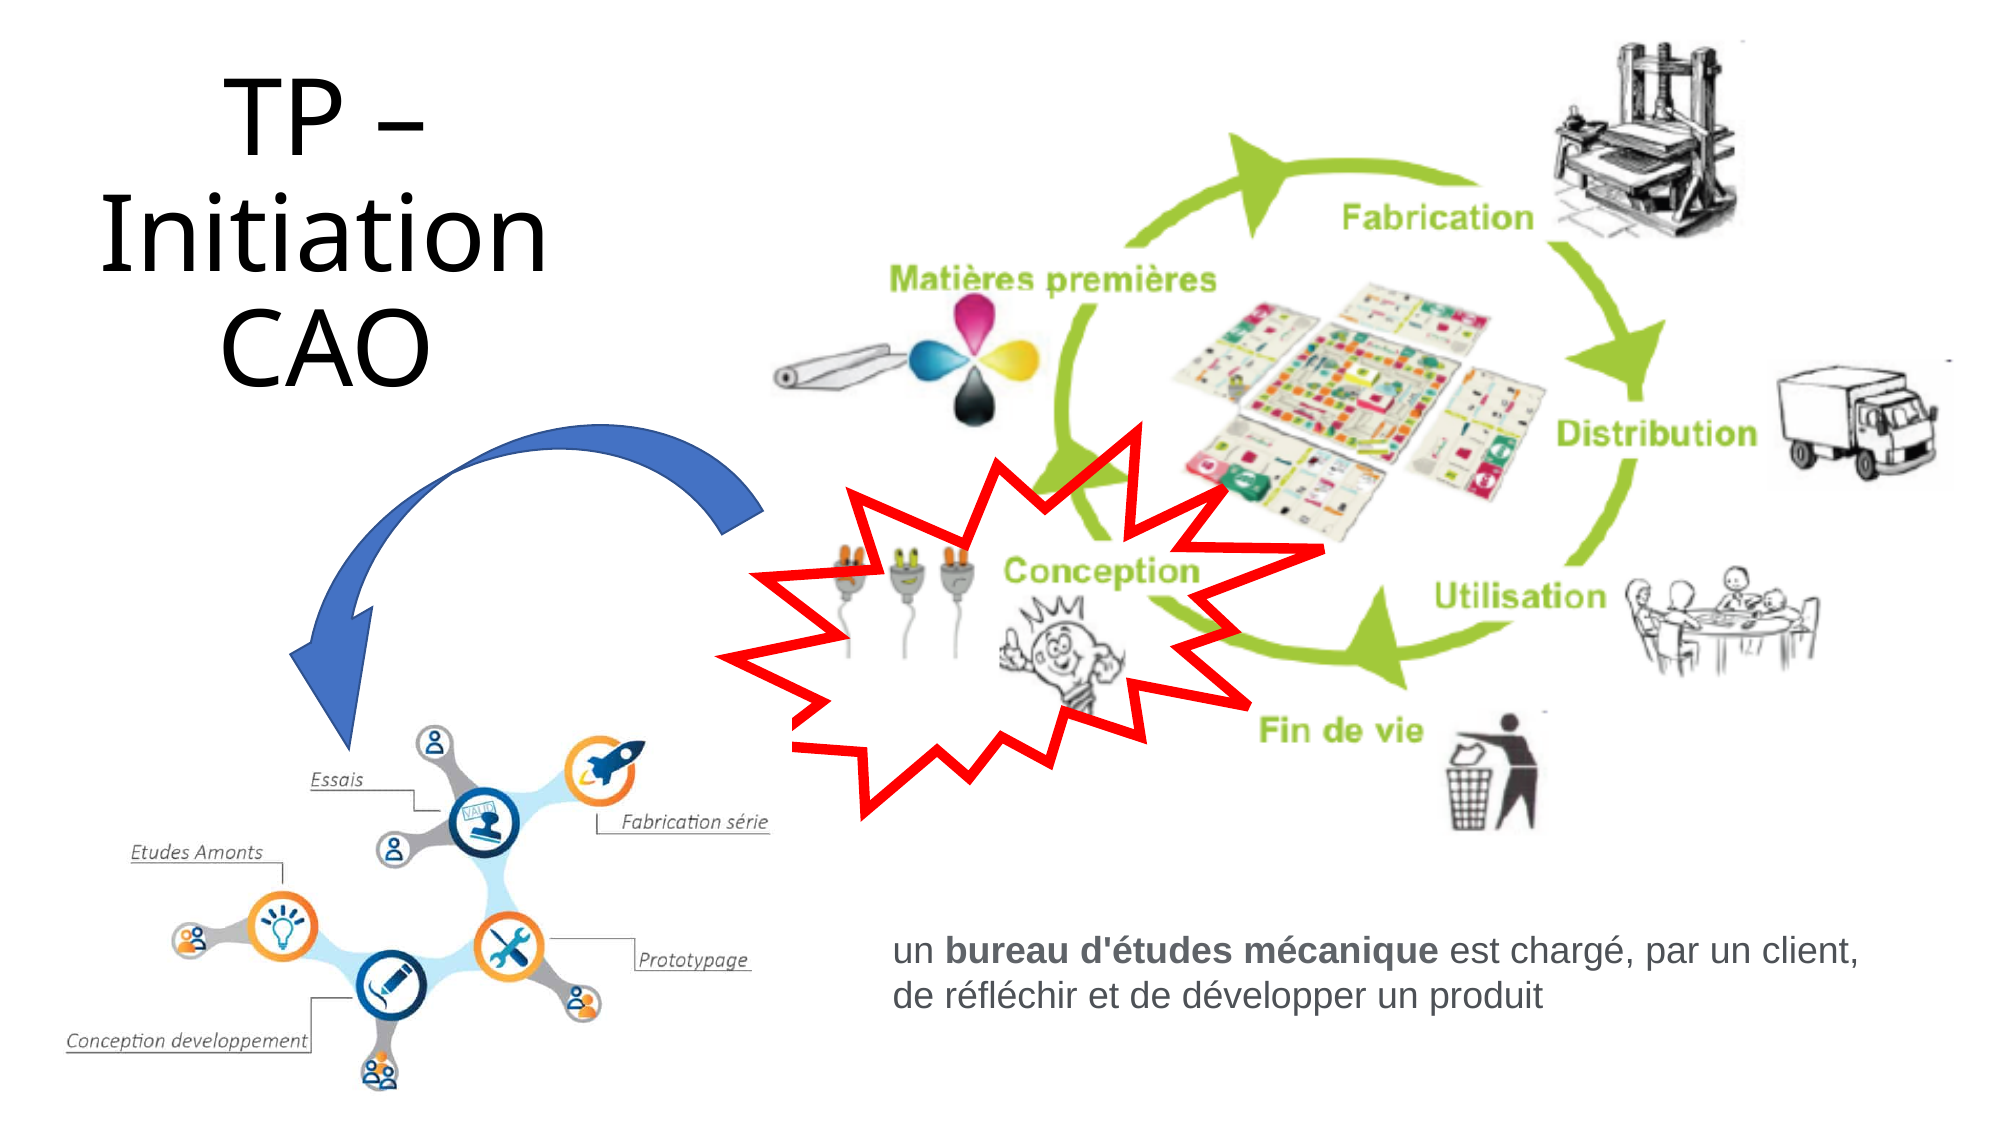

# TP – Initiation CAO
un bureau d'études mécanique est chargé, par un client, de réfléchir et de développer un produit